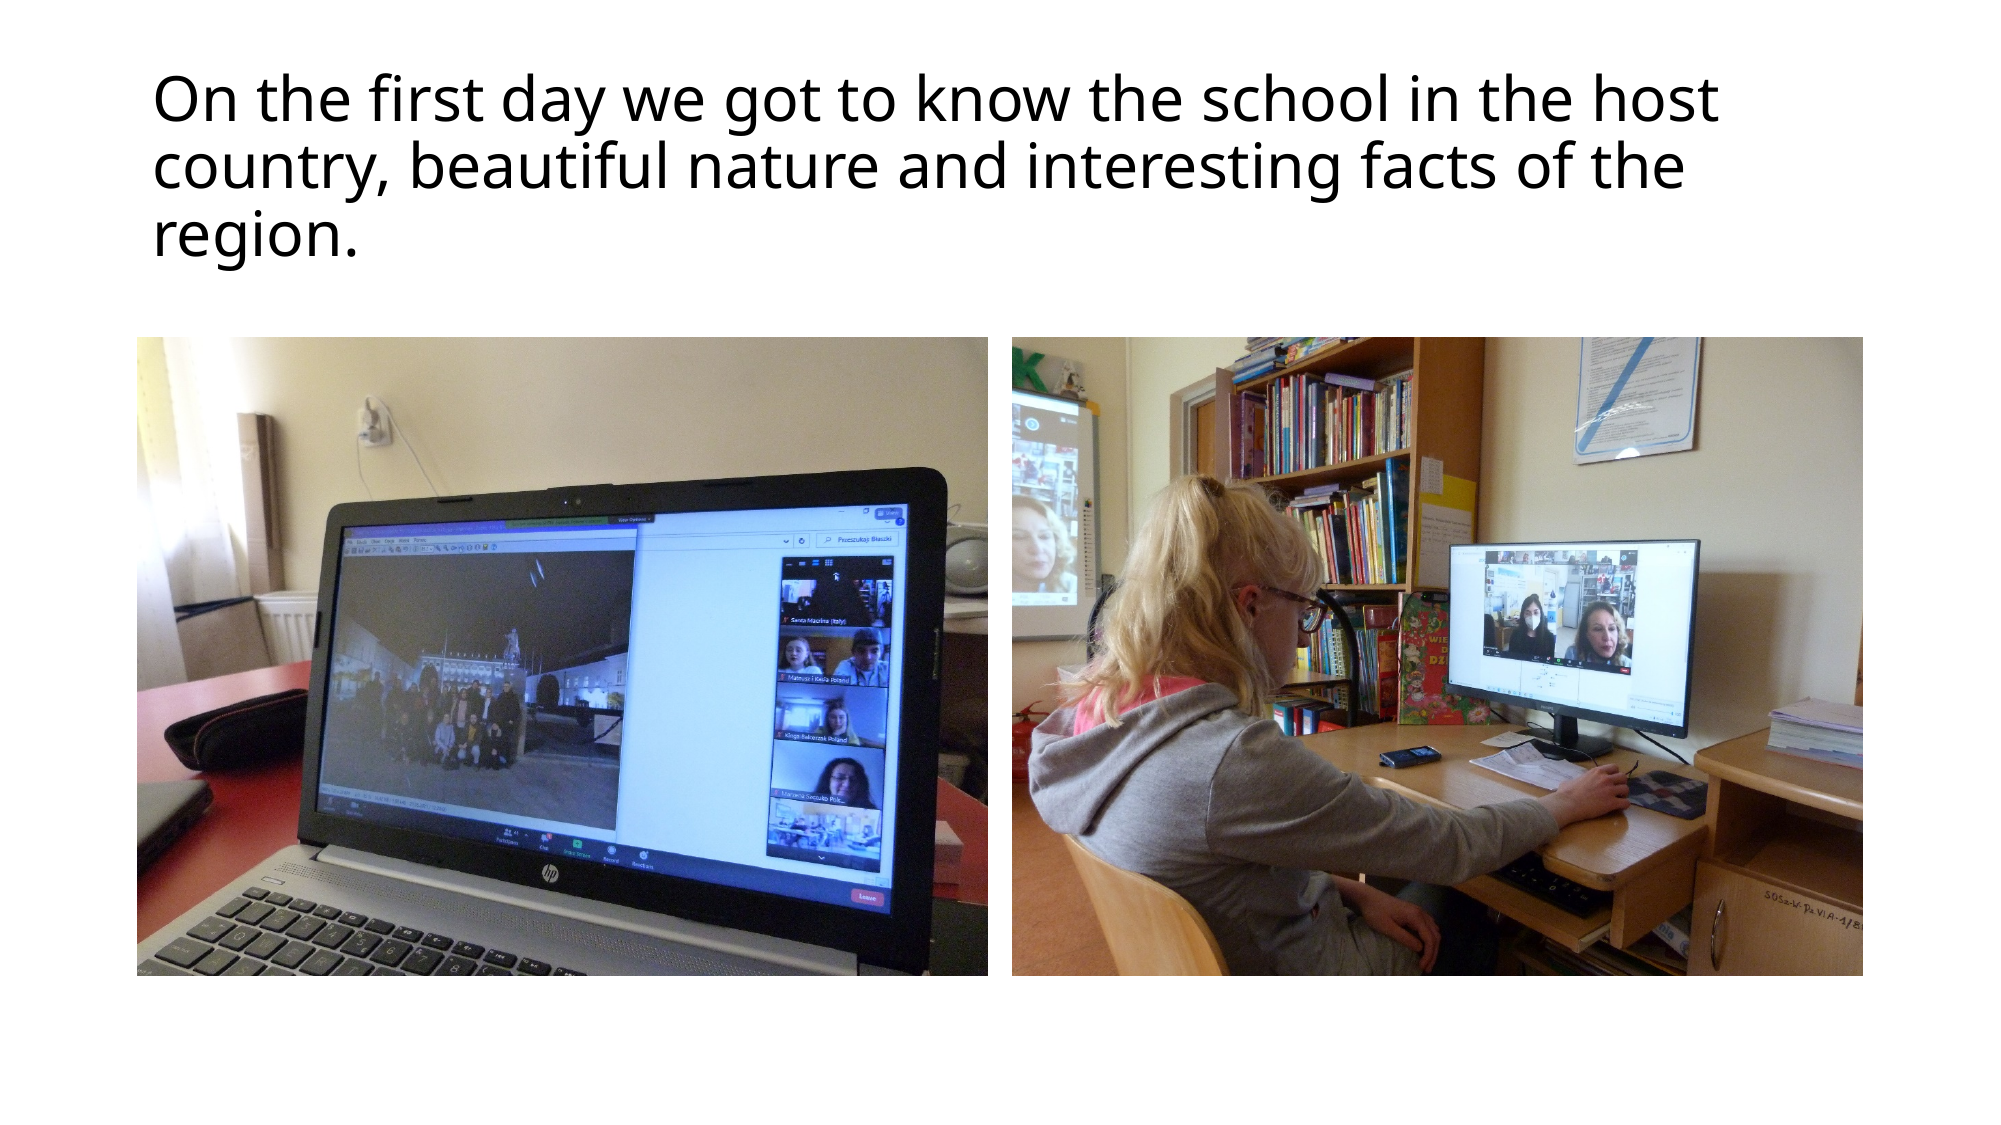

# On the first day we got to know the school in the host country, beautiful nature and interesting facts of the region.